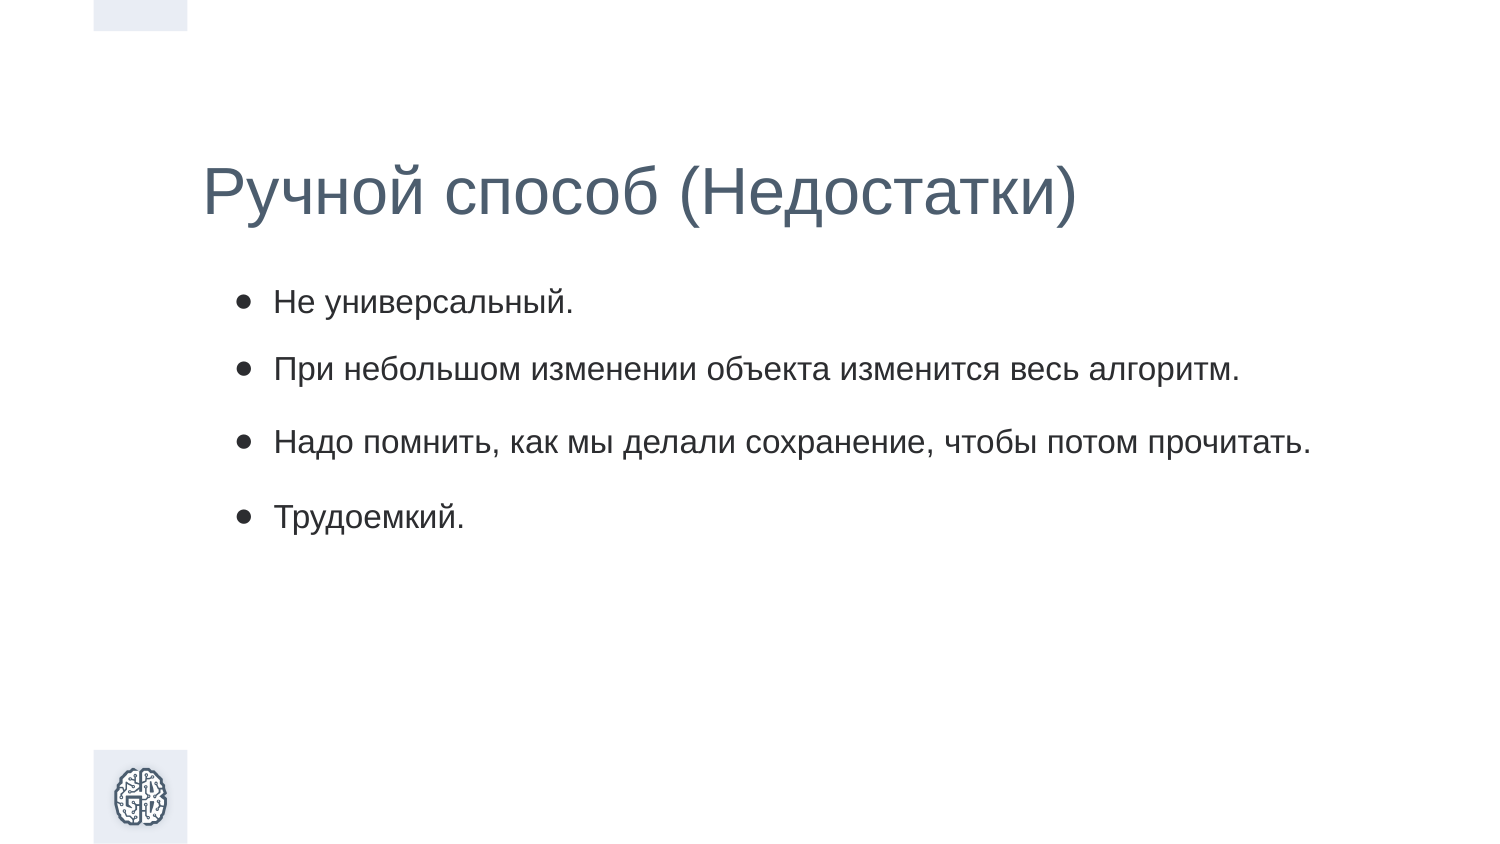

Ручной способ (Недостатки)
Не универсальный.
При небольшом изменении объекта изменится весь алгоритм.
Надо помнить, как мы делали сохранение, чтобы потом прочитать.
Трудоемкий.